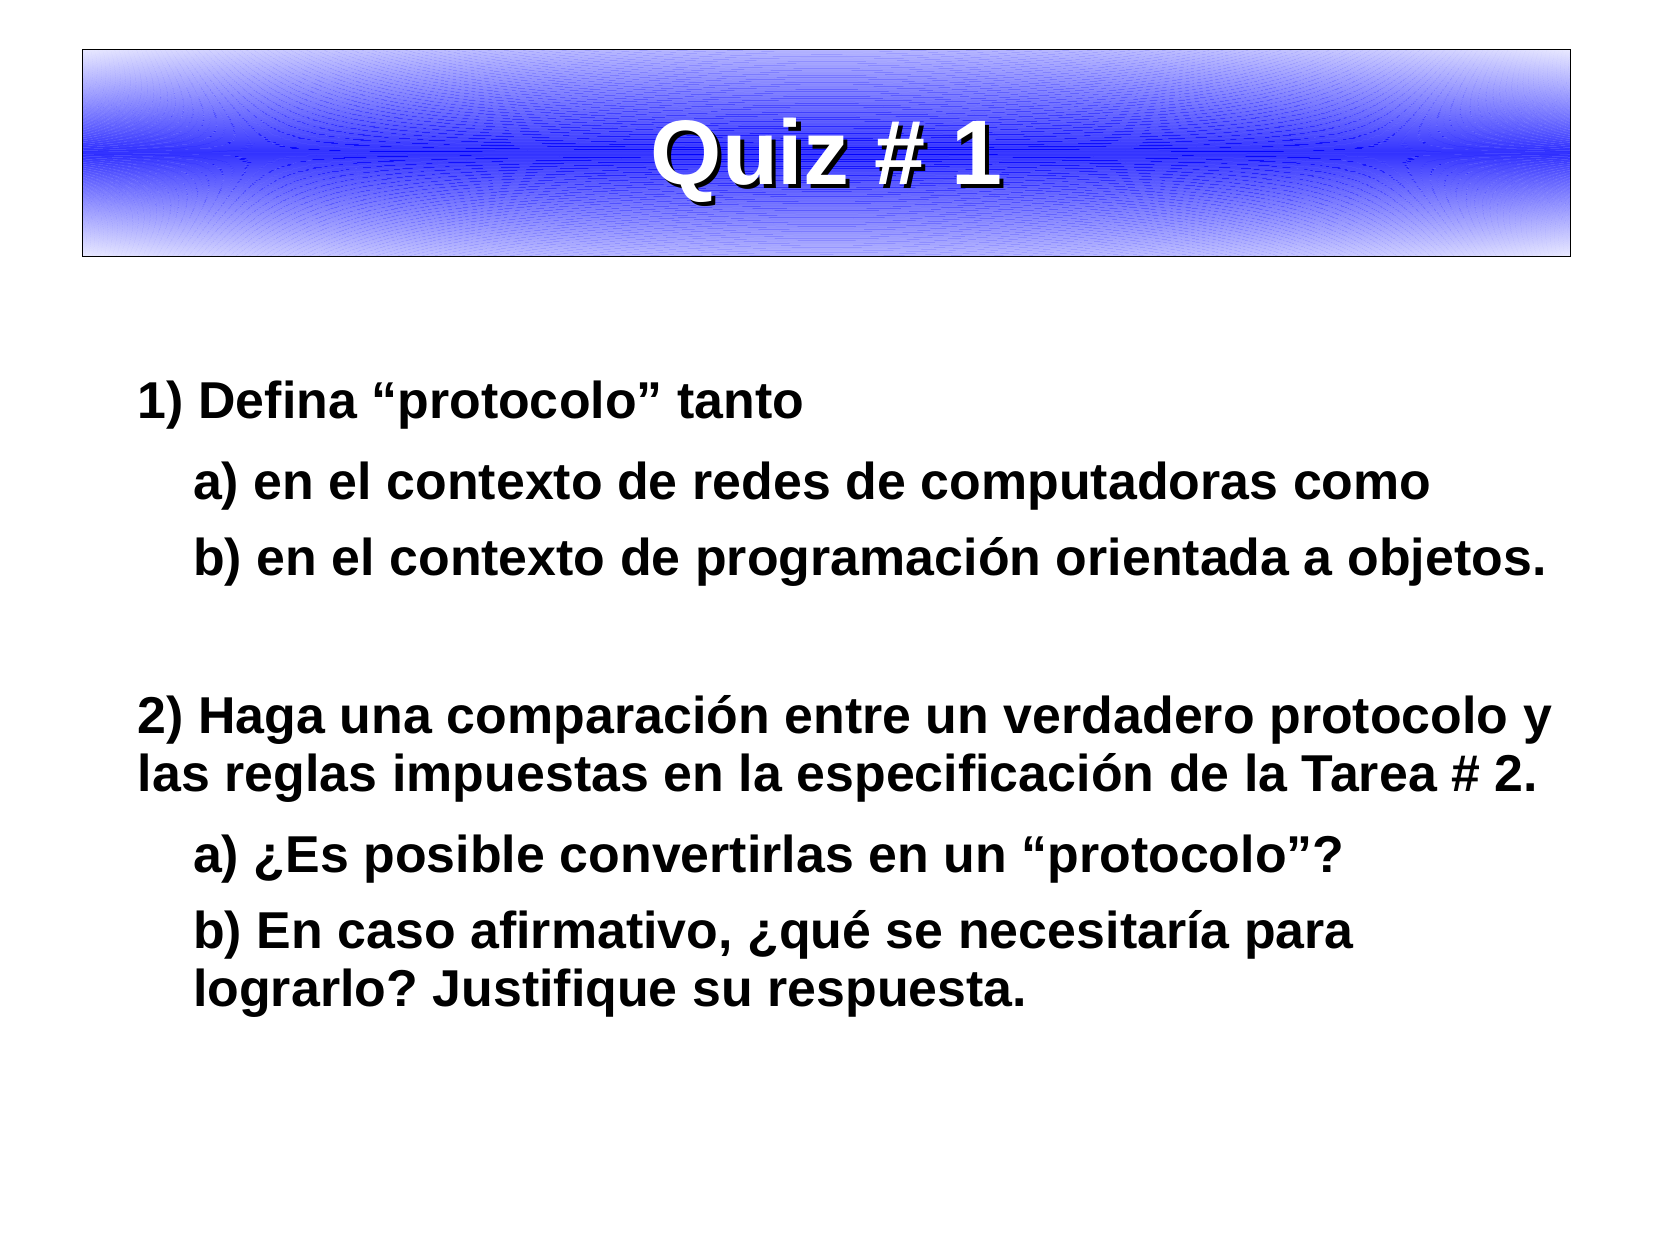

# Quiz # 1
1) Defina “protocolo” tanto
a) en el contexto de redes de computadoras como
b) en el contexto de programación orientada a objetos.
2) Haga una comparación entre un verdadero protocolo y las reglas impuestas en la especificación de la Tarea # 2.
a) ¿Es posible convertirlas en un “protocolo”?
b) En caso afirmativo, ¿qué se necesitaría para lograrlo? Justifique su respuesta.